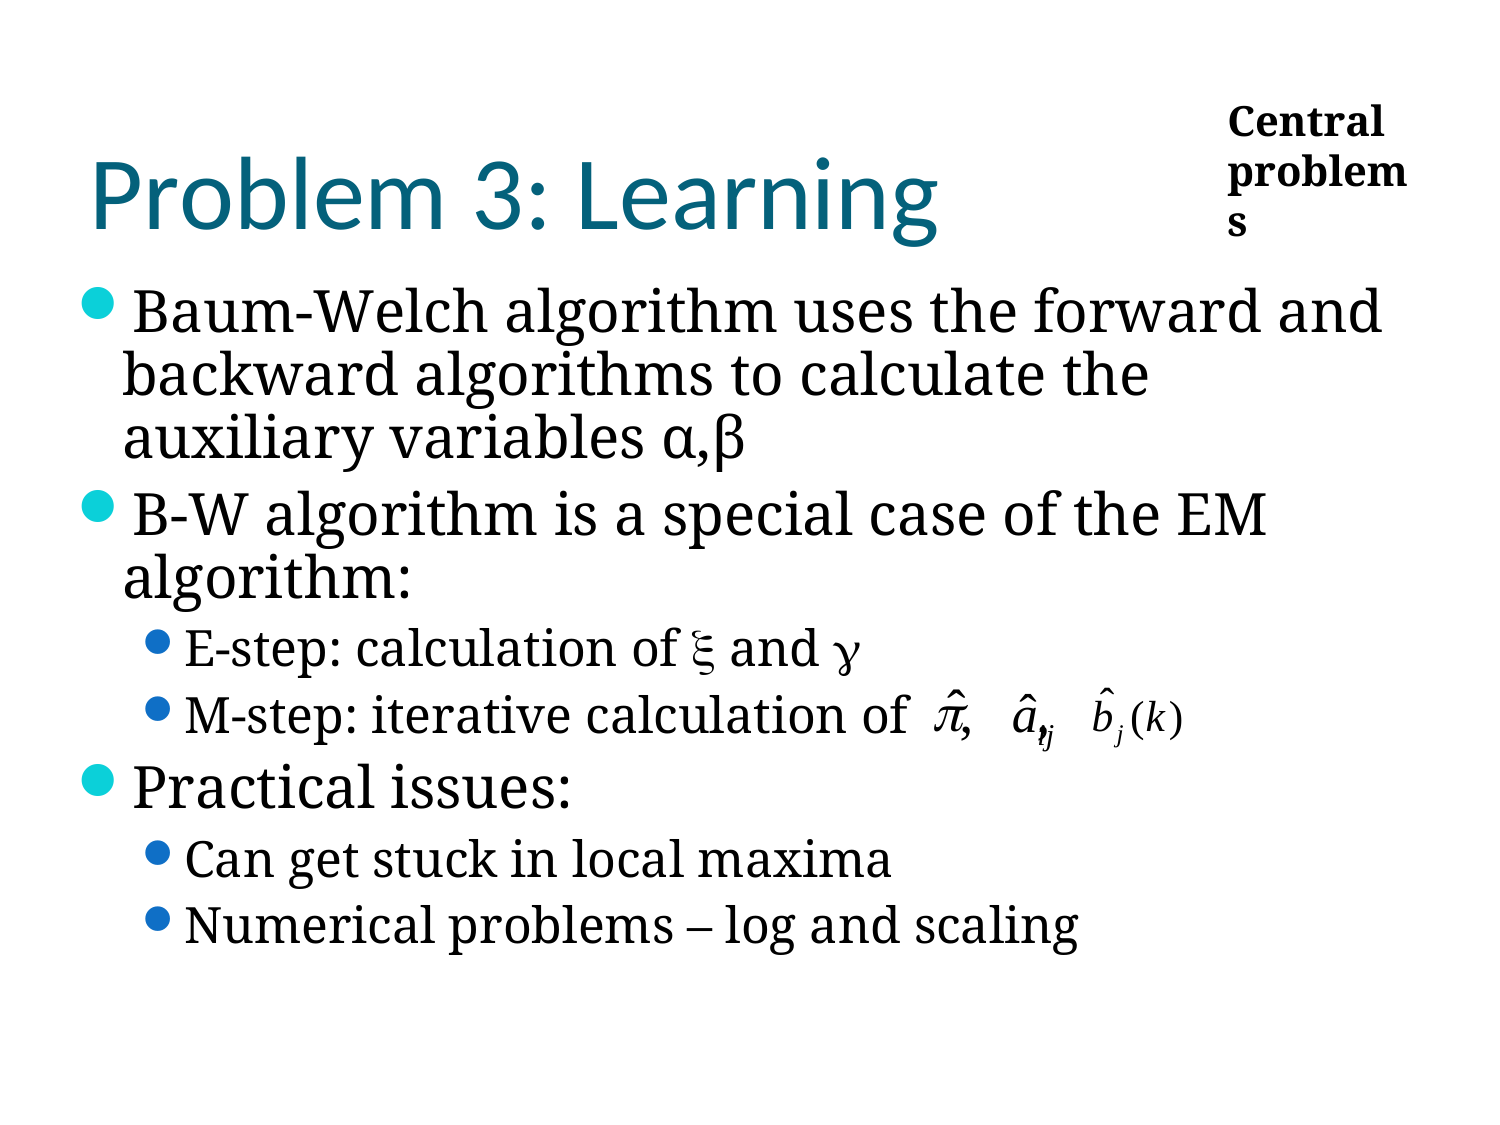

# Problem 3: Learning
Central
problems
Baum-Welch algorithm uses the forward and backward algorithms to calculate the auxiliary variables α,β
B-W algorithm is a special case of the EM algorithm:
E-step: calculation of  and 
M-step: iterative calculation of , ,
Practical issues:
Can get stuck in local maxima
Numerical problems – log and scaling